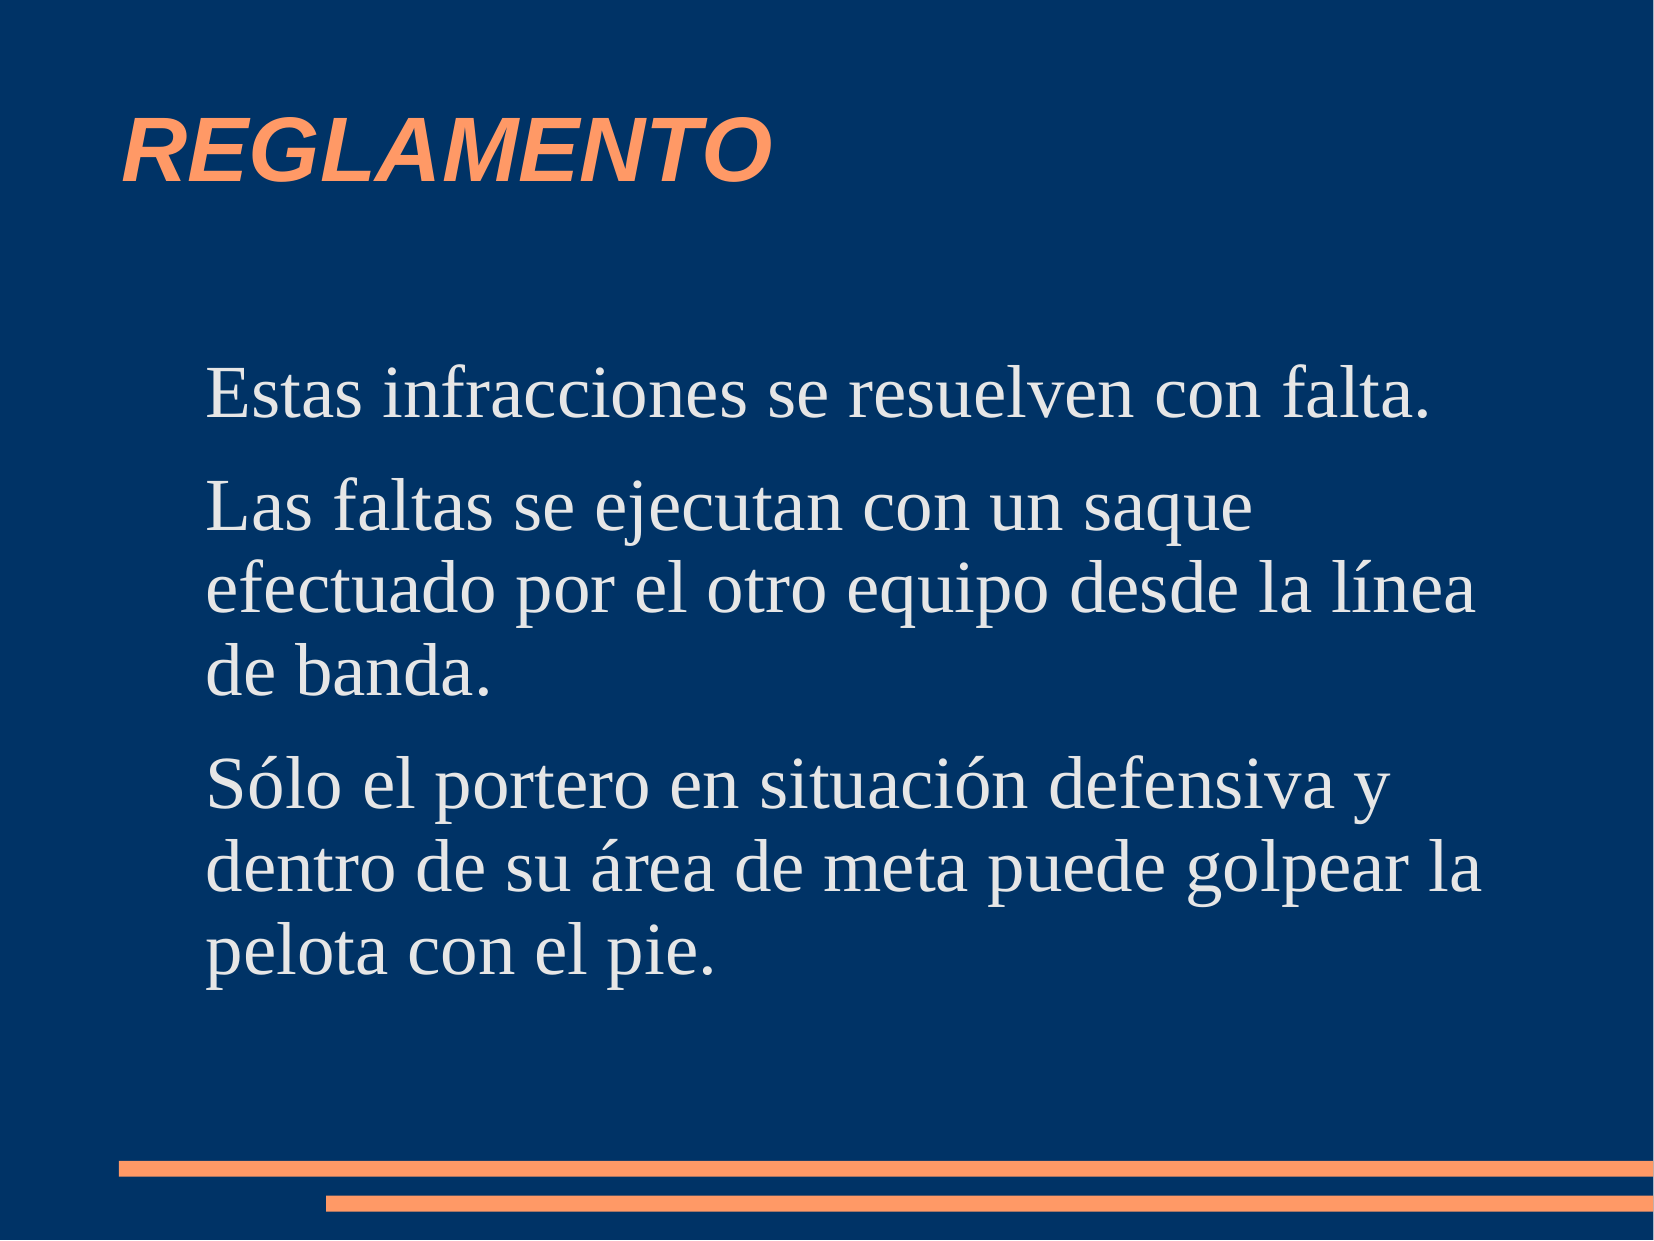

# REGLAMENTO
Estas infracciones se resuelven con falta.
Las faltas se ejecutan con un saque efectuado por el otro equipo desde la línea de banda.
Sólo el portero en situación defensiva y dentro de su área de meta puede golpear la pelota con el pie.